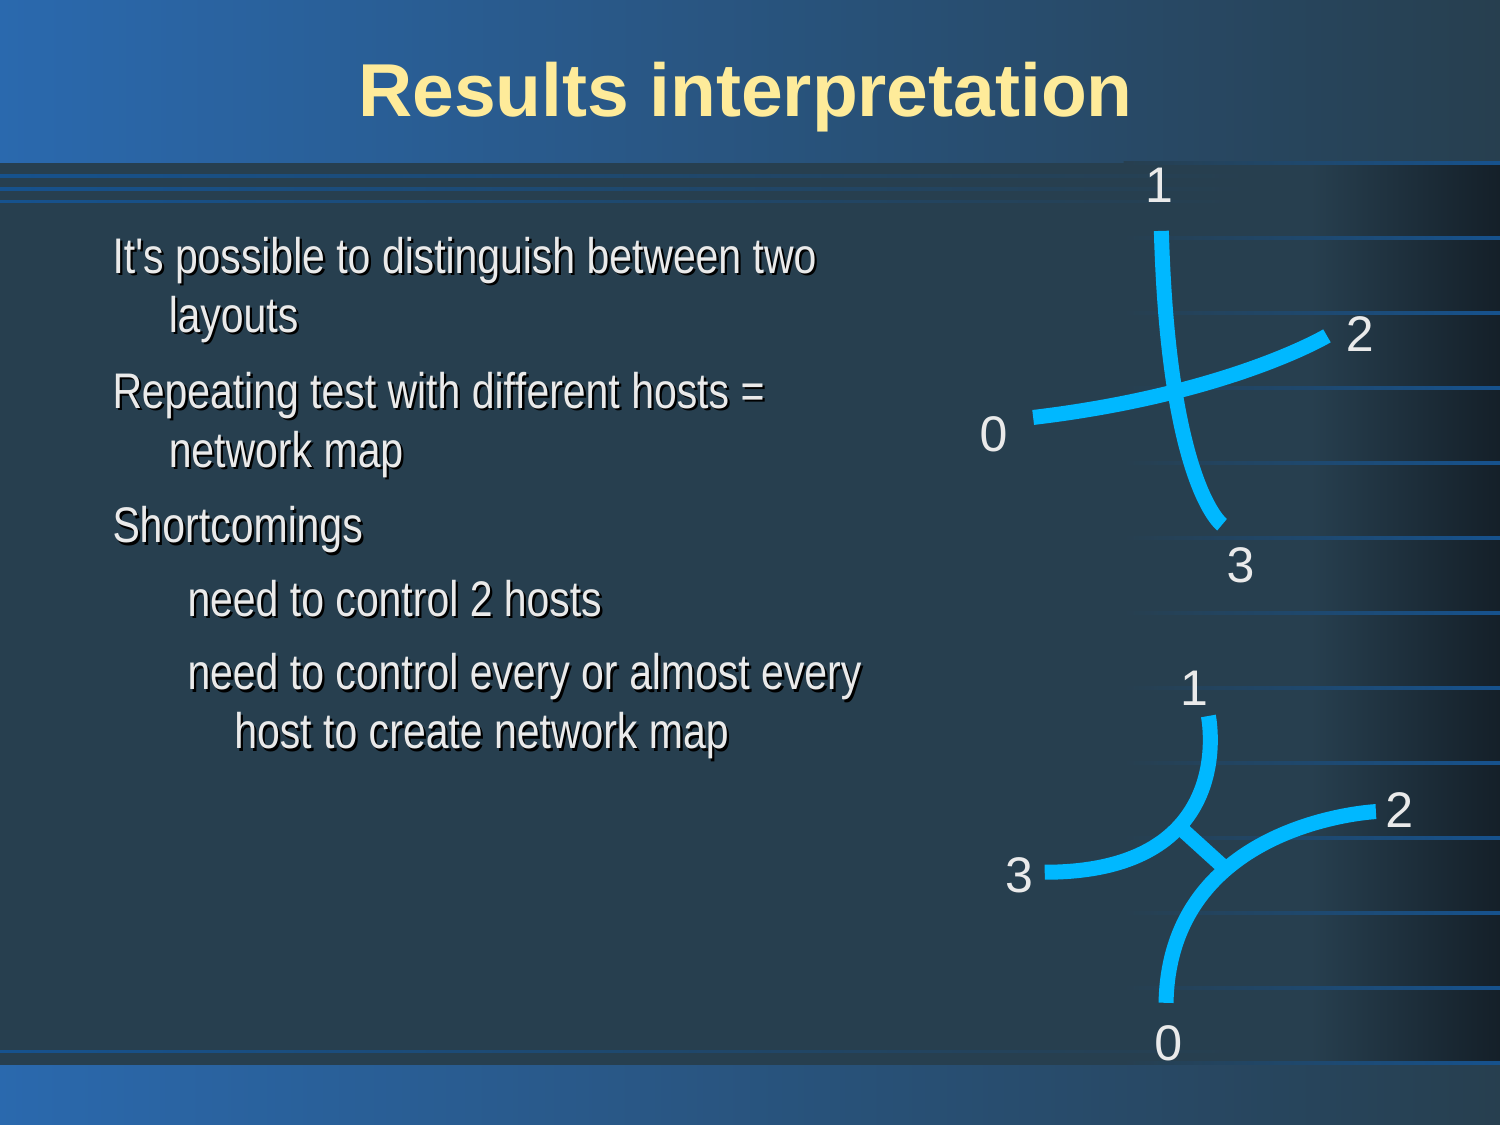

# Results interpretation
1
It's possible to distinguish between two layouts
Repeating test with different hosts = network map
Shortcomings
need to control 2 hosts
need to control every or almost every host to create network map
2
0
3
1
2
3
0